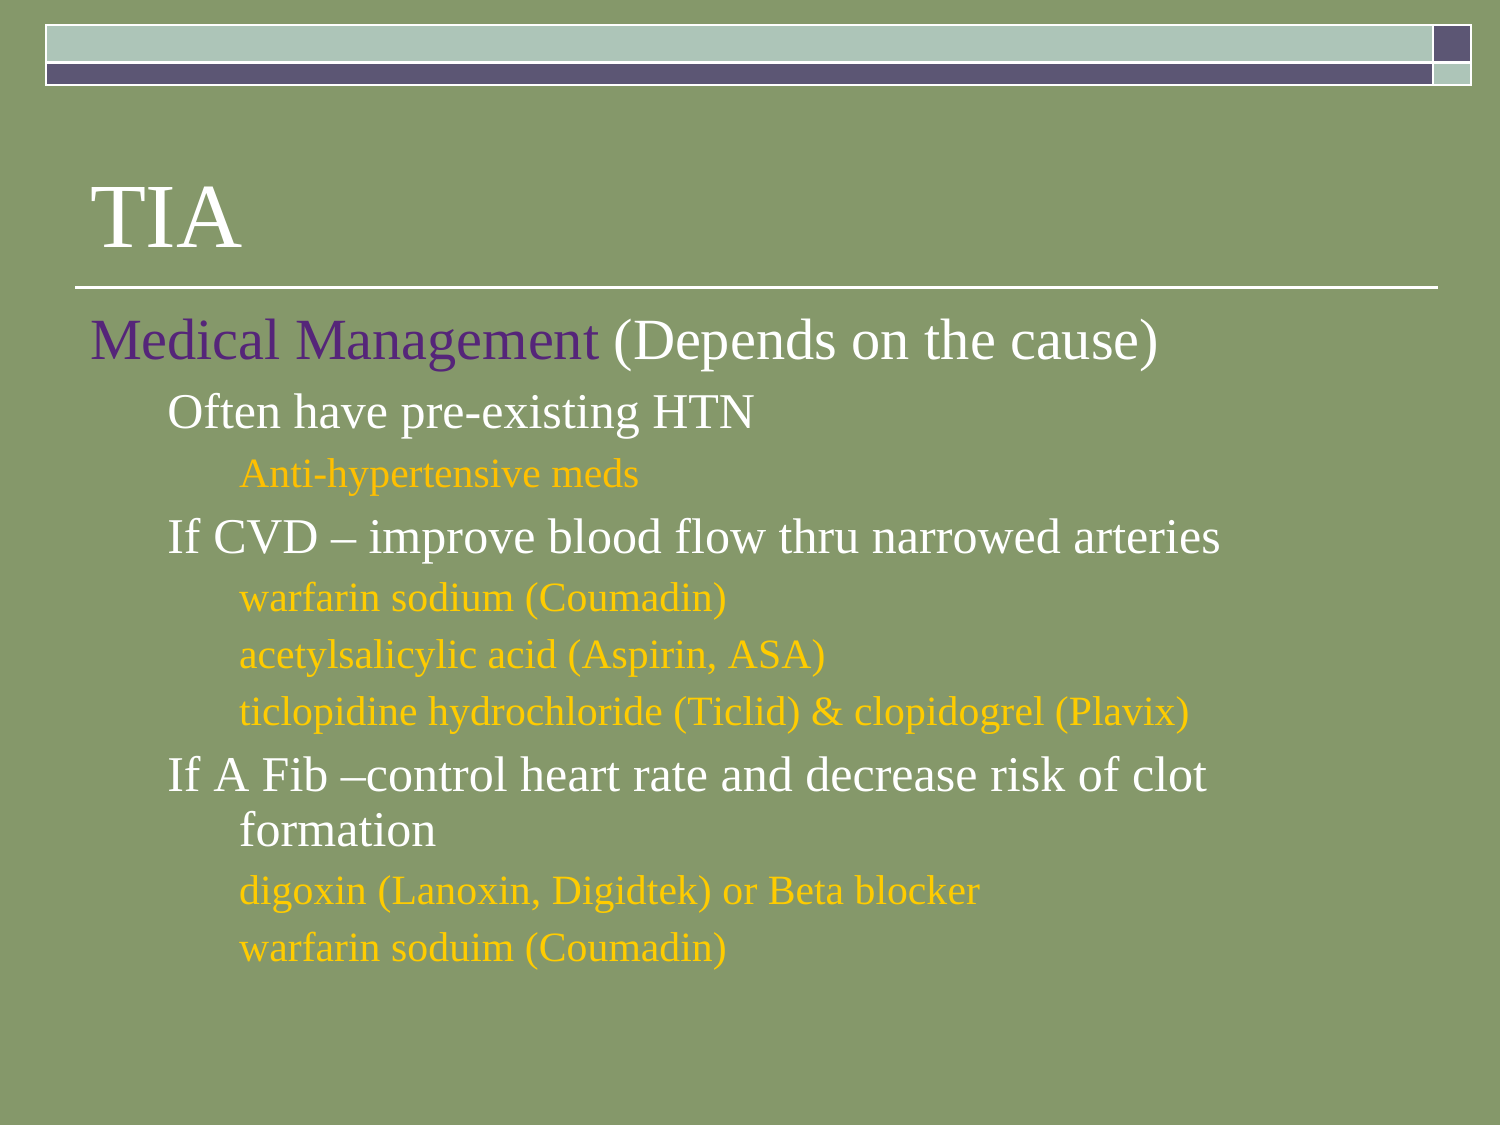

# TIA
Medical Management (Depends on the cause)
Often have pre-existing HTN
Anti-hypertensive meds
If CVD – improve blood flow thru narrowed arteries
warfarin sodium (Coumadin)
acetylsalicylic acid (Aspirin, ASA)
ticlopidine hydrochloride (Ticlid) & clopidogrel (Plavix)
If A Fib –control heart rate and decrease risk of clot formation
digoxin (Lanoxin, Digidtek) or Beta blocker
warfarin soduim (Coumadin)